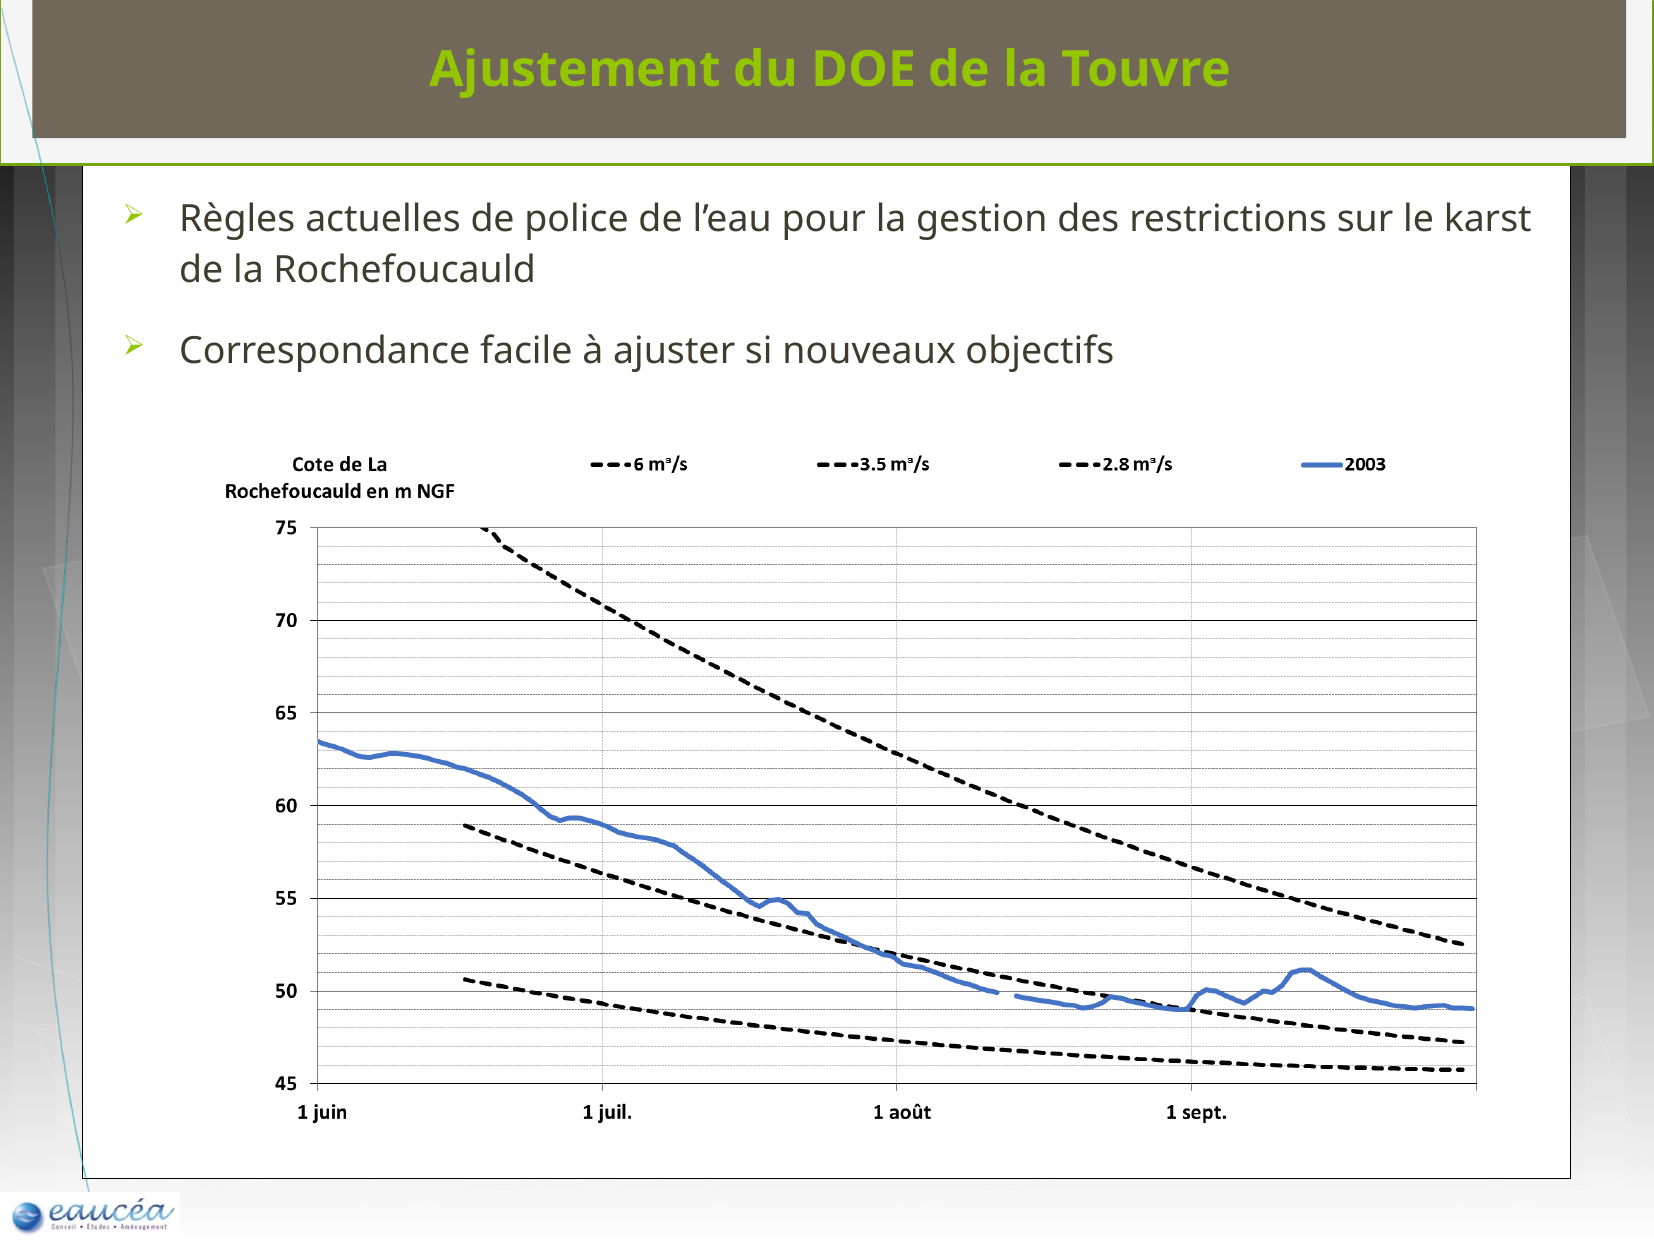

# Ajustement du DOE de la Touvre
Règles actuelles de police de l’eau pour la gestion des restrictions sur le karst de la Rochefoucauld
Correspondance facile à ajuster si nouveaux objectifs